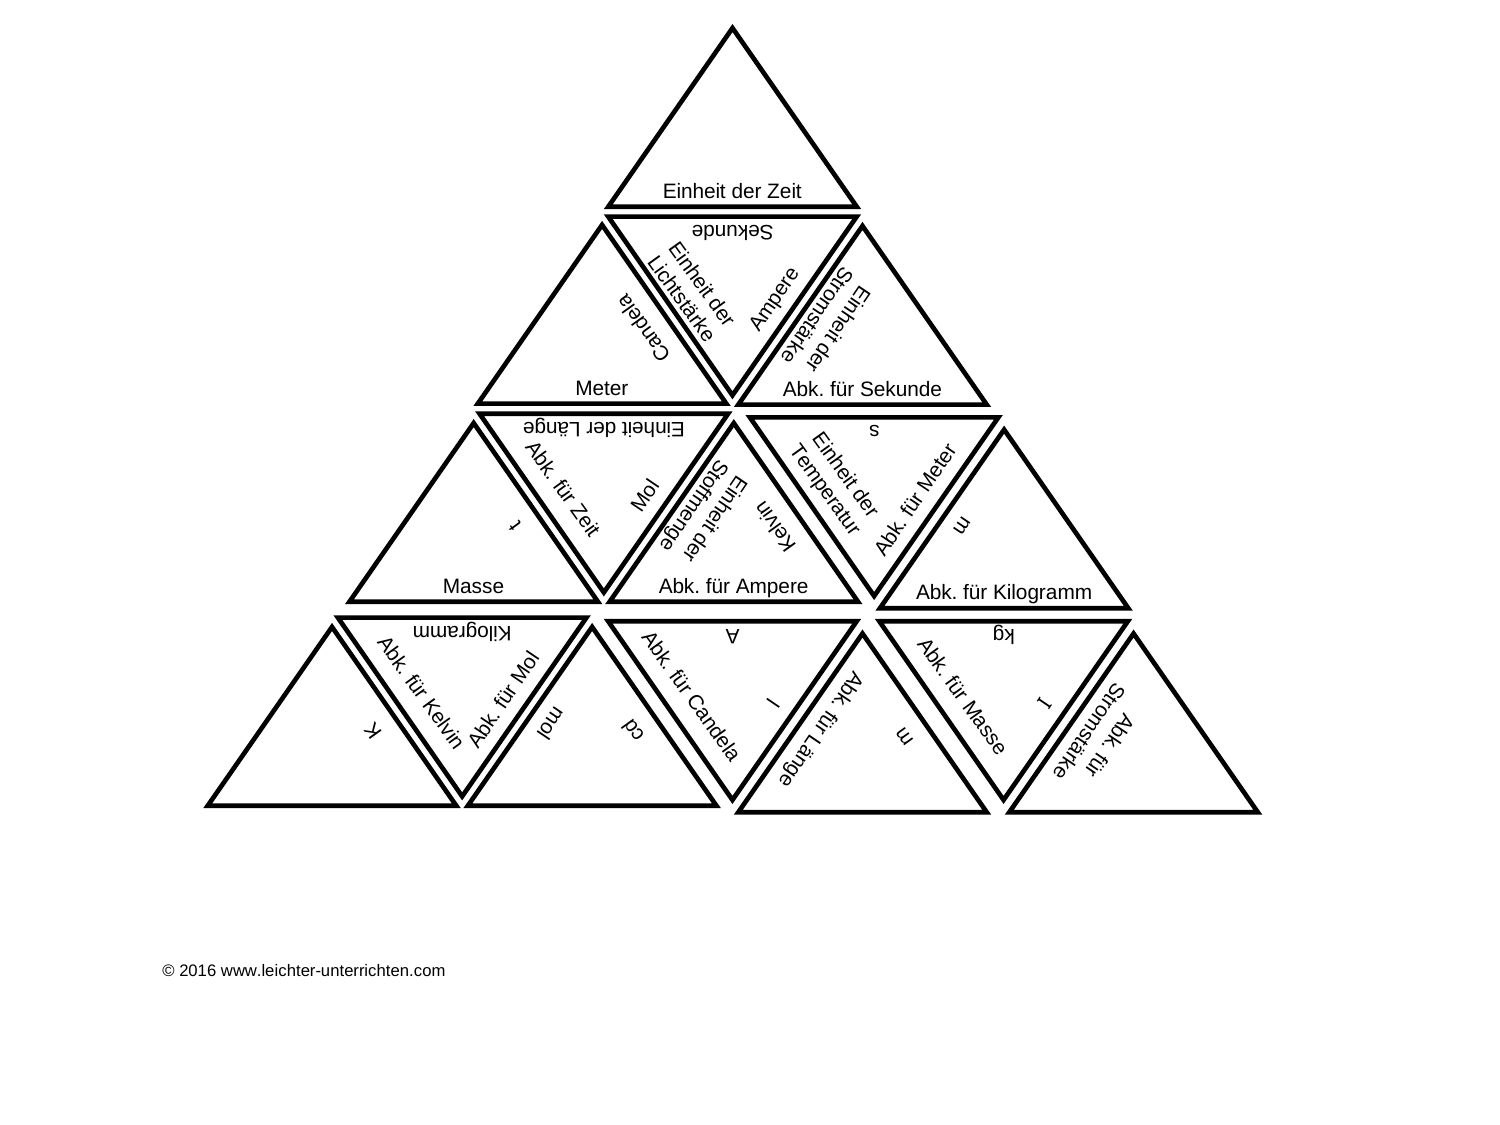

Einheit der Zeit
Sekunde
Einheit der Lichtstärke
Ampere
Einheit der Stromstärke
Abk. für Sekunde
Candela
Meter
s
Einheit der Temperatur
Abk. für Meter
Einheit der Länge
Abk. für Zeit
Mol
Einheit der Stoffmenge
Kelvin
Abk. für Ampere
t
Masse
m
Abk. für Kilogramm
Kilogramm
Abk. für Kelvin
Abk. für Mol
A
Abk. für Candela
l
kg
Abk. für Masse
I
mol
cd
K
Abk. für Länge
m
Abk. für Stromstärke